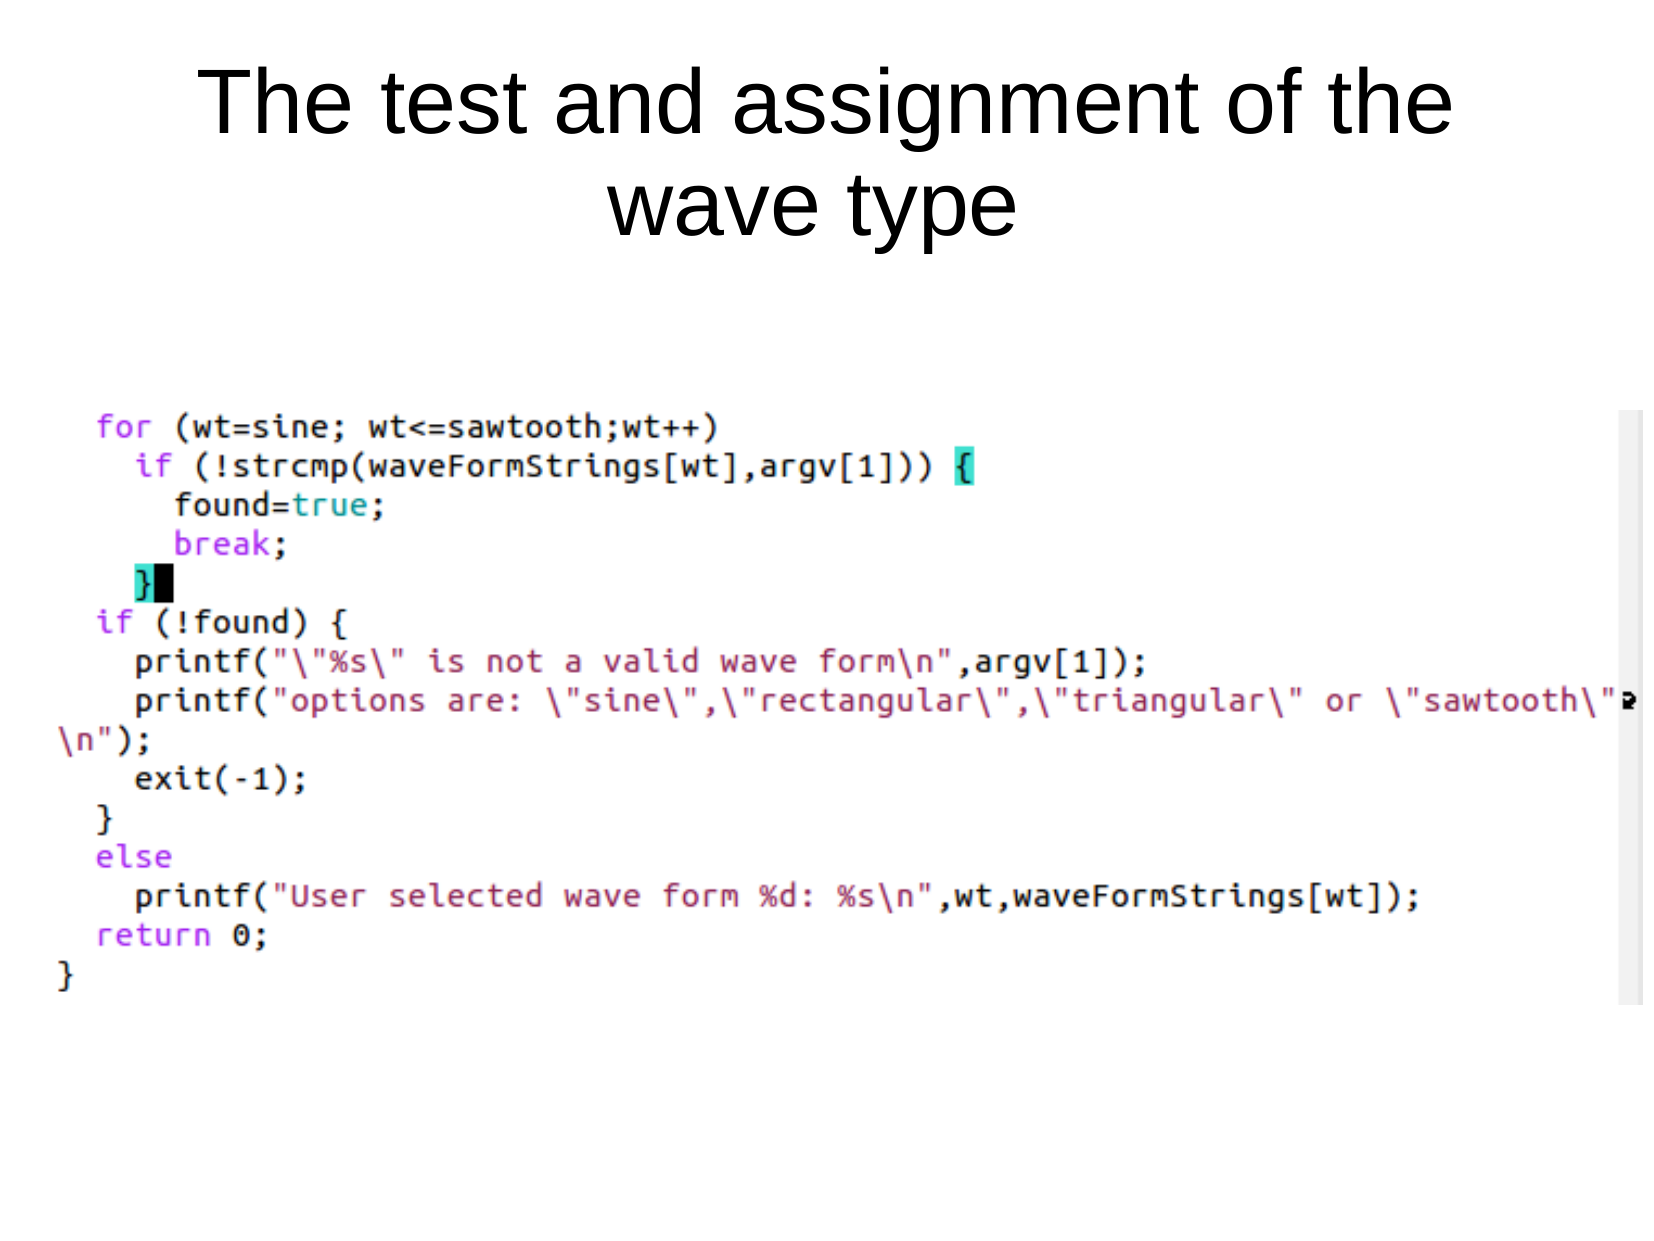

# The test and assignment of the wave type